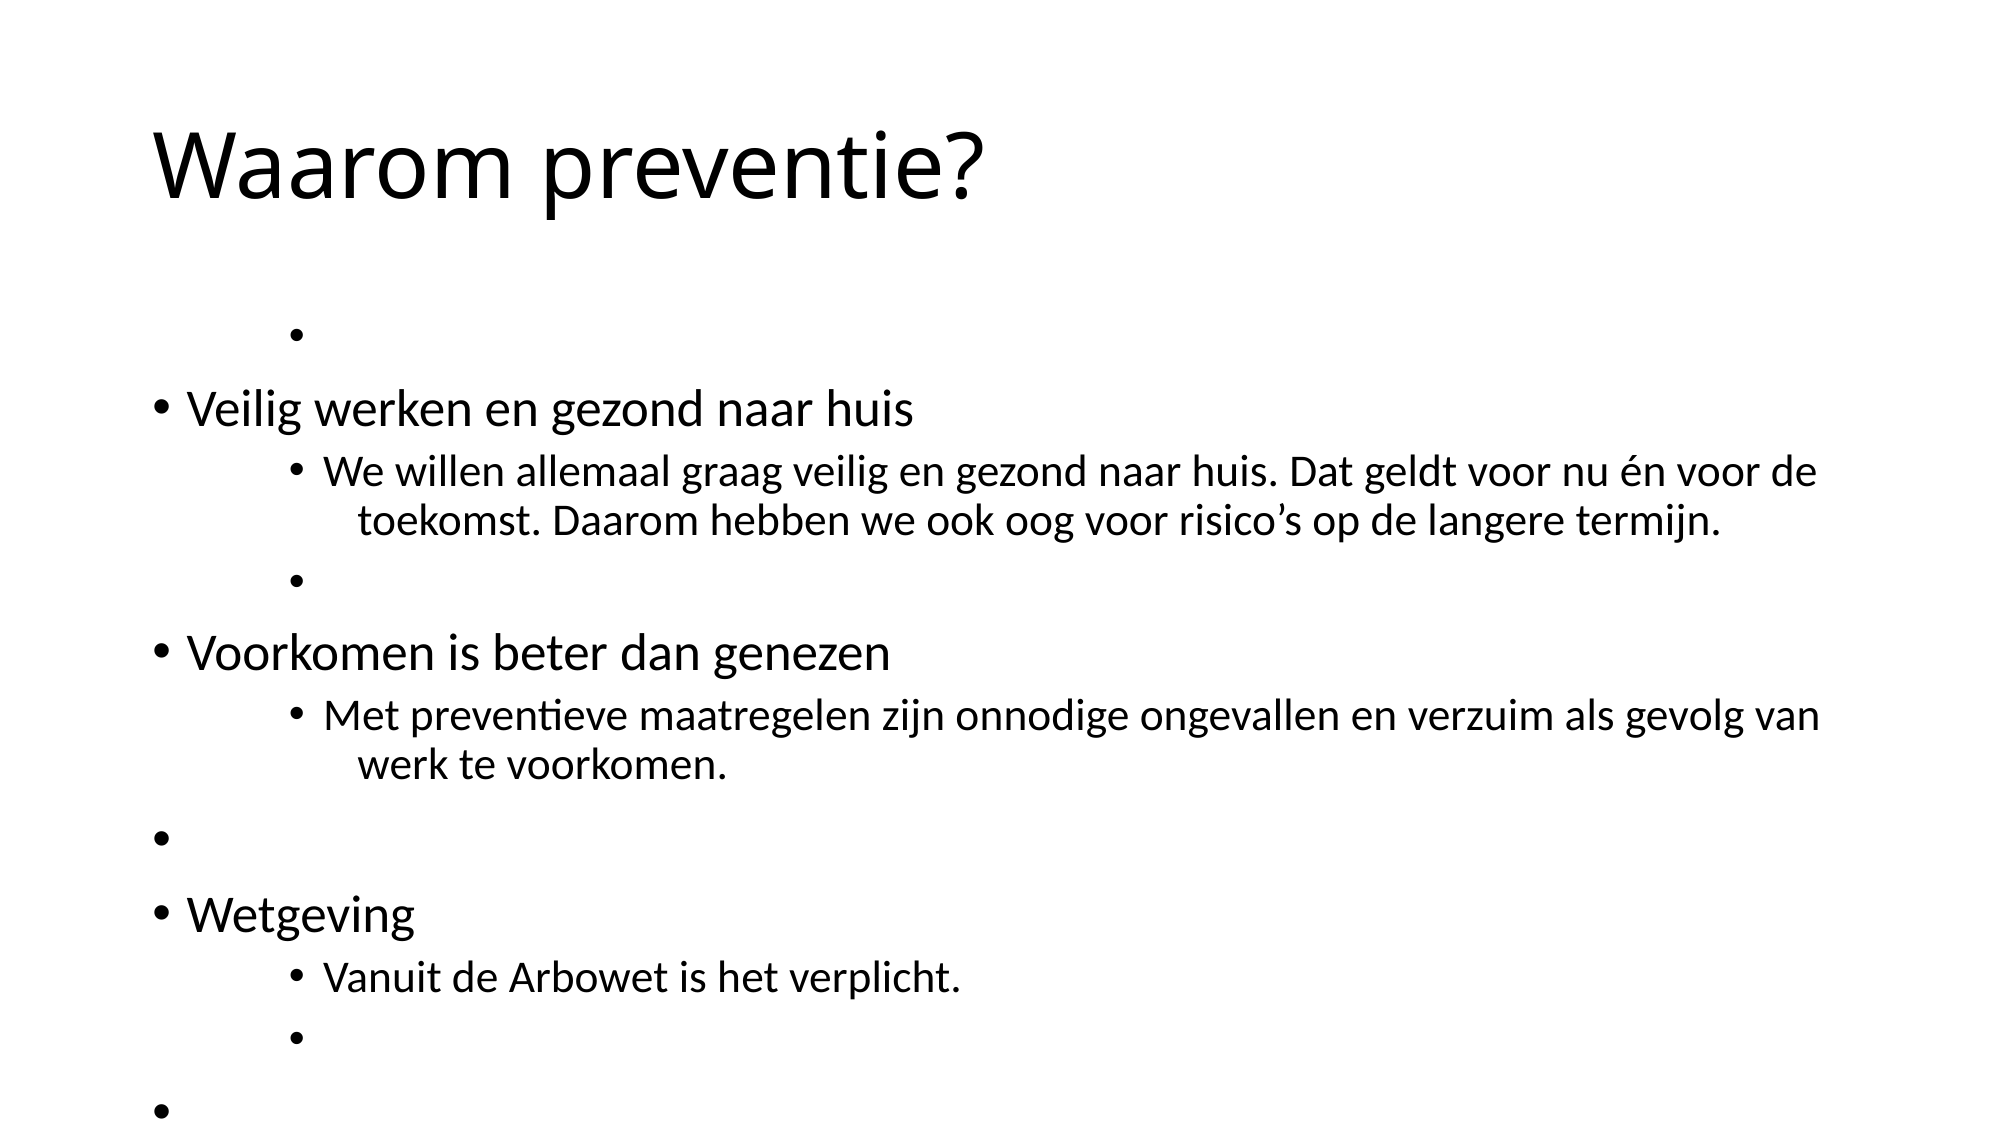

# Waarom preventie?
Veilig werken en gezond naar huis
We willen allemaal graag veilig en gezond naar huis. Dat geldt voor nu én voor de toekomst. Daarom hebben we ook oog voor risico’s op de langere termijn.
Voorkomen is beter dan genezen
Met preventieve maatregelen zijn onnodige ongevallen en verzuim als gevolg van werk te voorkomen.
Wetgeving
Vanuit de Arbowet is het verplicht.